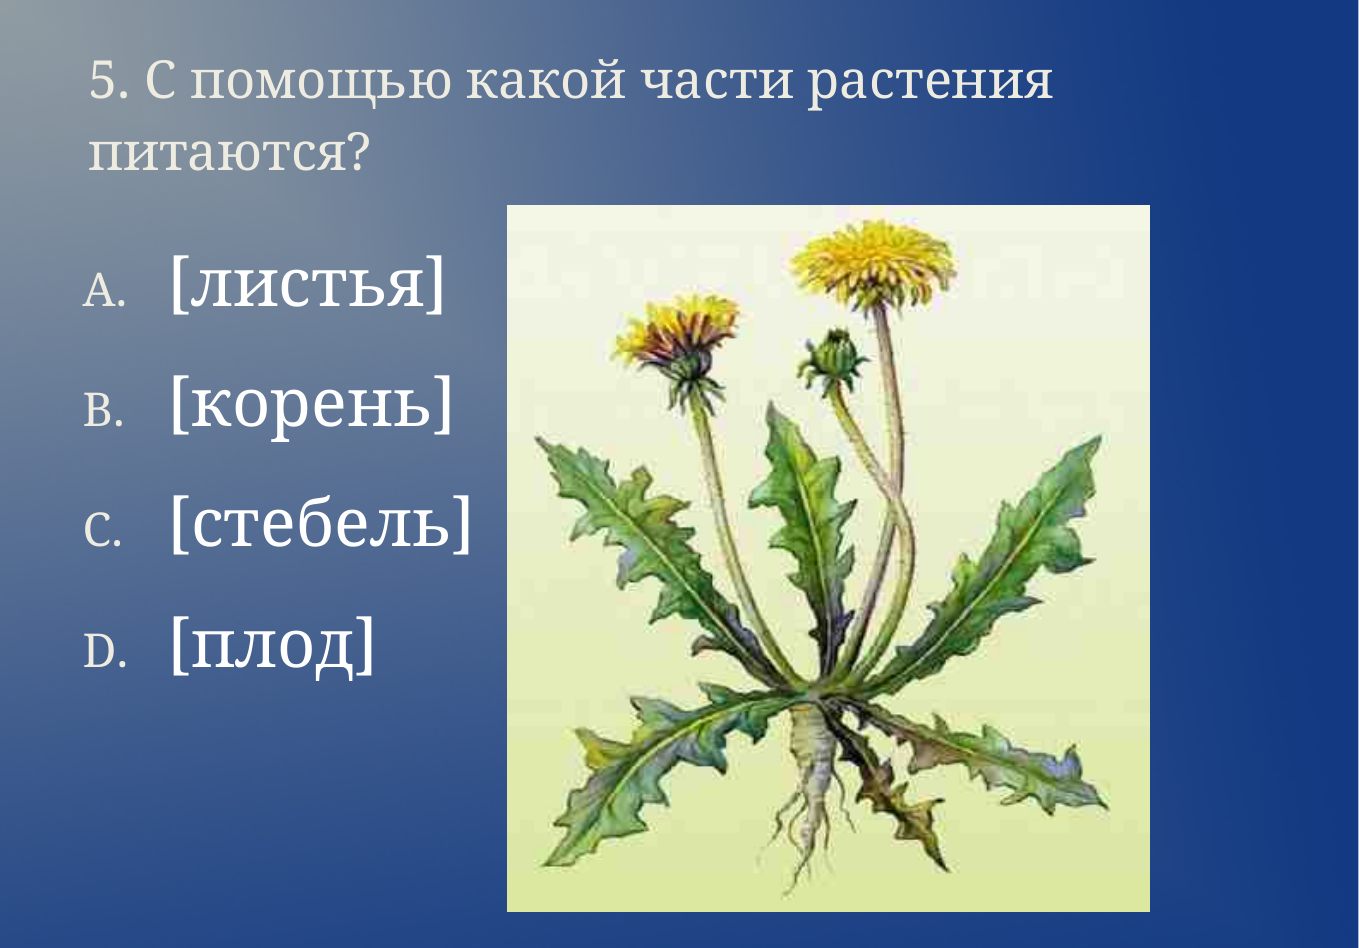

# 5. С помощью какой части растения питаются?
[листья]
[корень]
[стебель]
[плод]